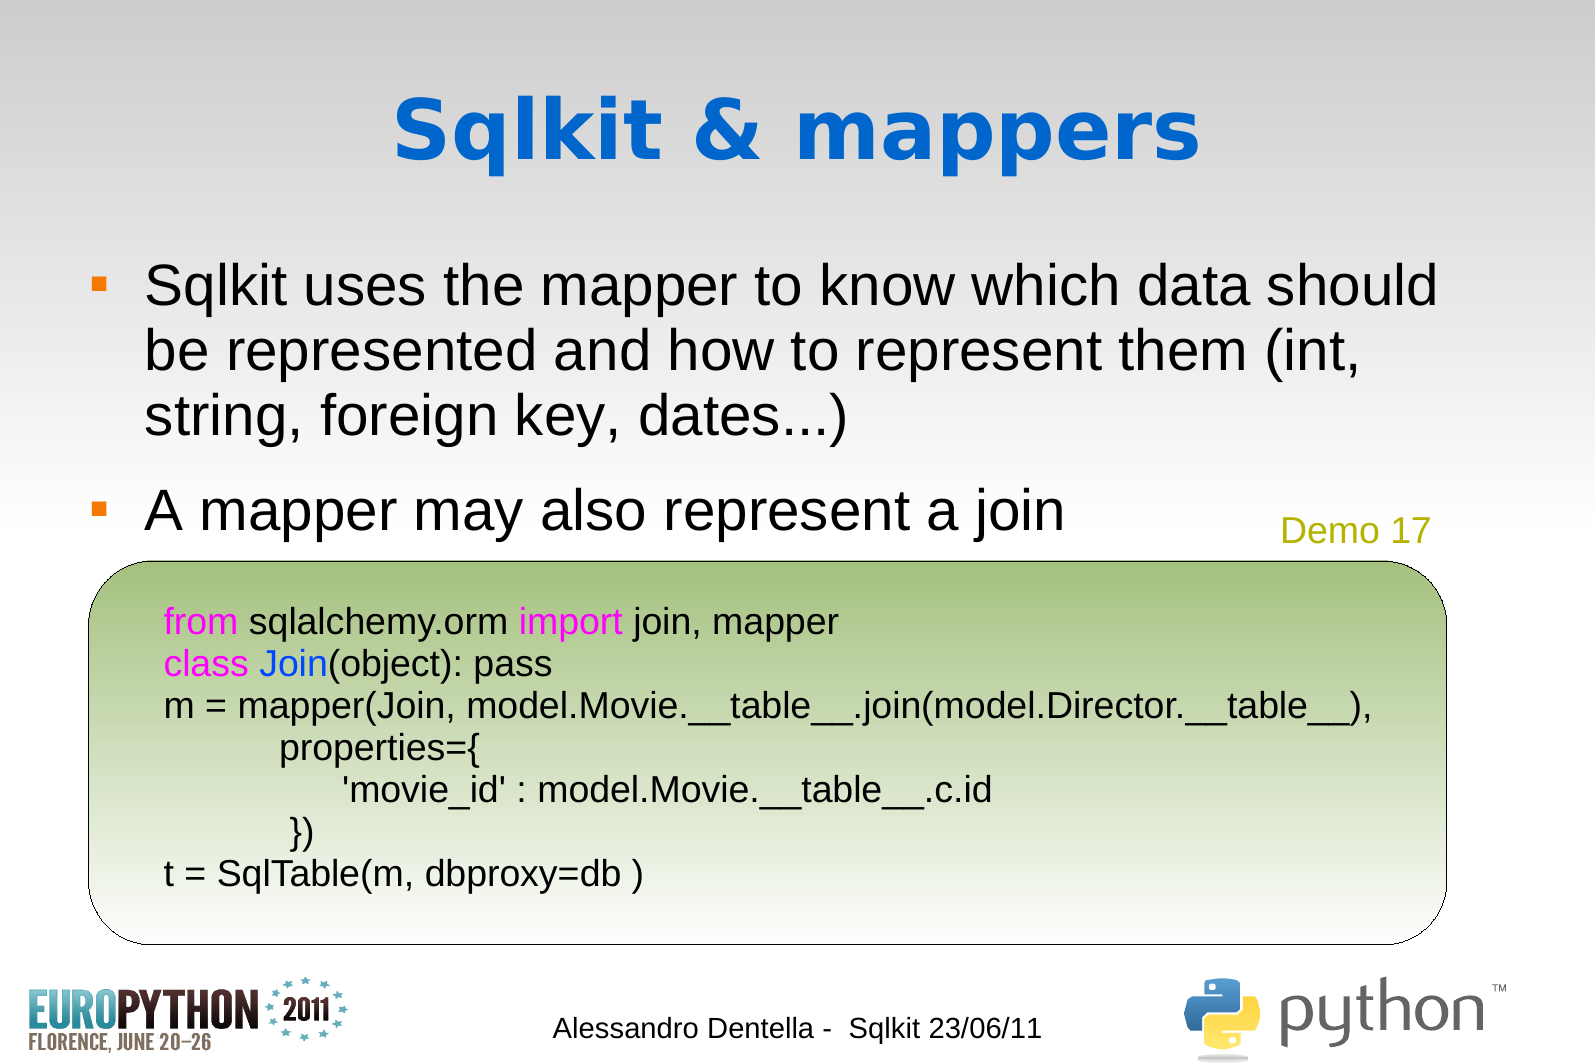

# Sqlkit & mappers
Sqlkit uses the mapper to know which data should be represented and how to represent them (int, string, foreign key, dates...)
A mapper may also represent a join
Demo 17
from sqlalchemy.orm import join, mapper
class Join(object): pass
m = mapper(Join, model.Movie.__table__.join(model.Director.__table__),
 properties={
 'movie_id' : model.Movie.__table__.c.id
 })
t = SqlTable(m, dbproxy=db )